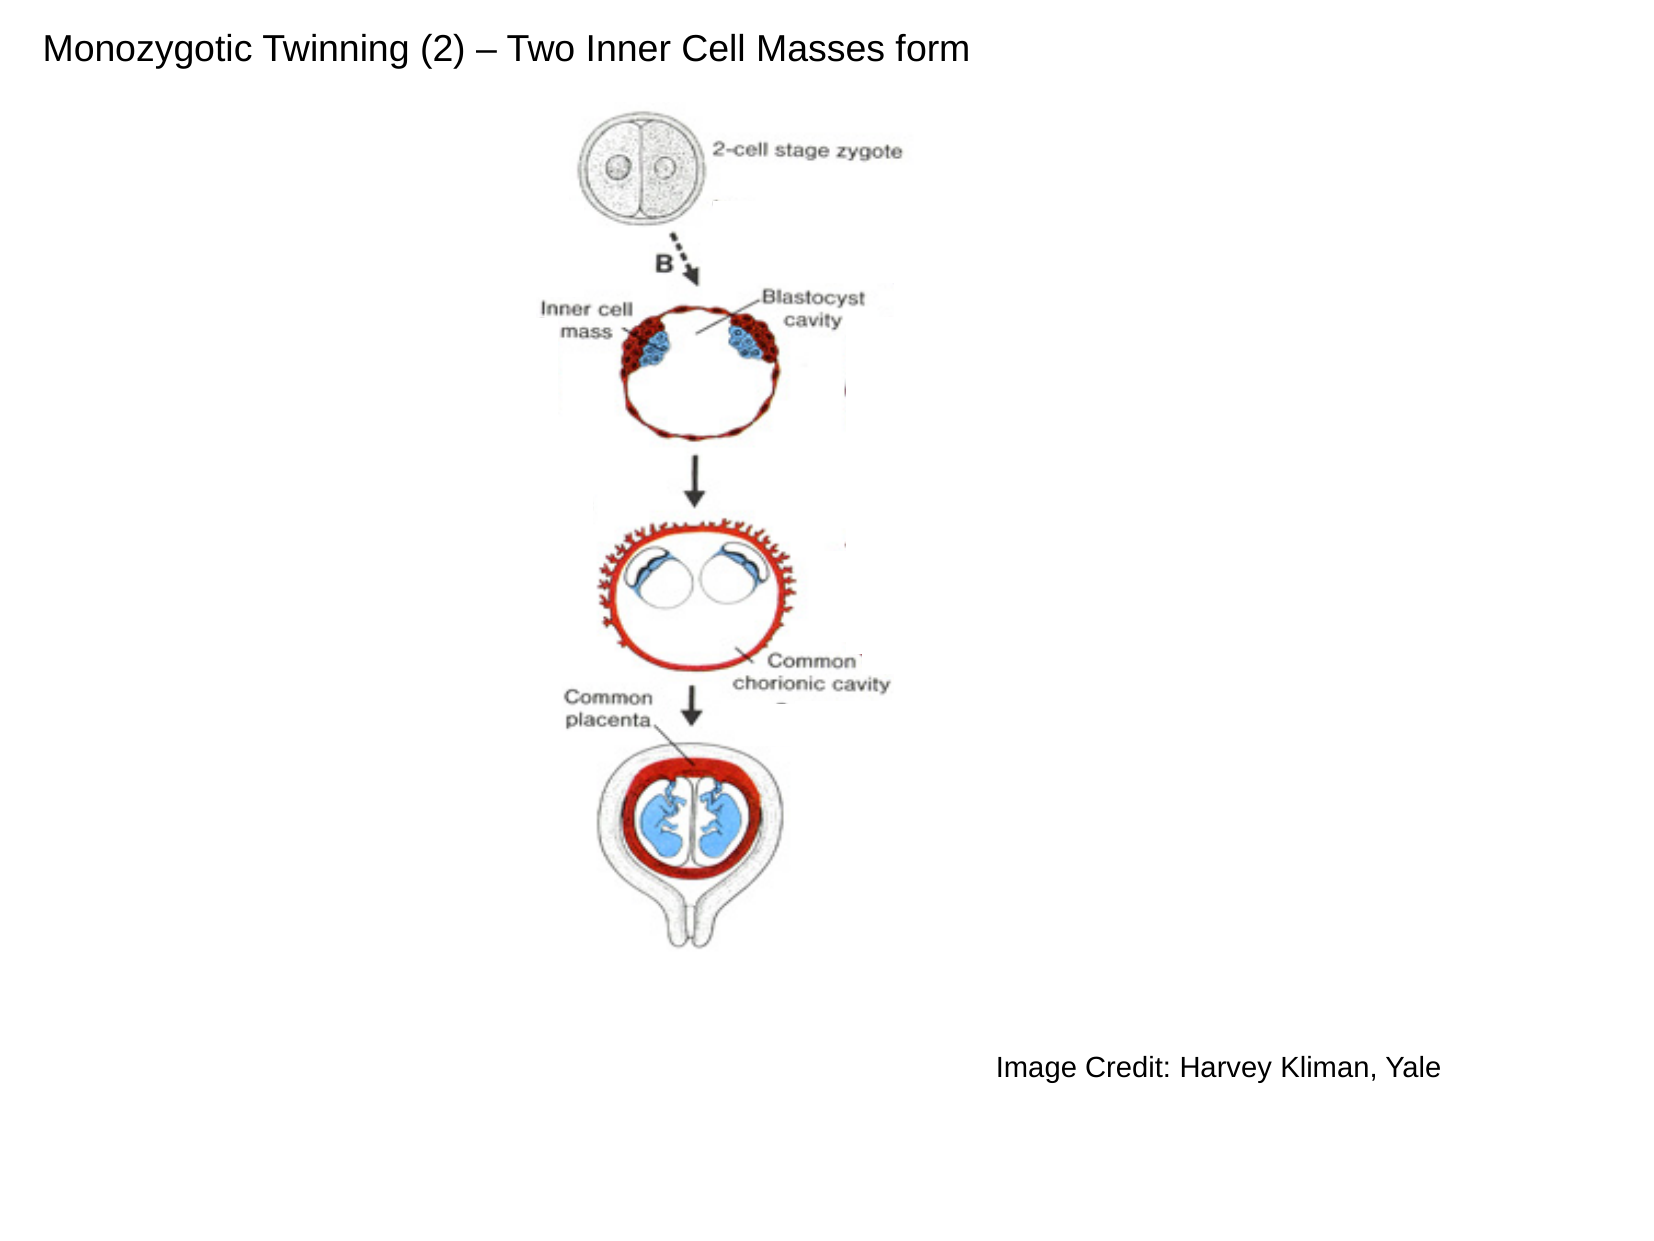

Monozygotic Twinning (2) – Two Inner Cell Masses form
Image Credit: Harvey Kliman, Yale